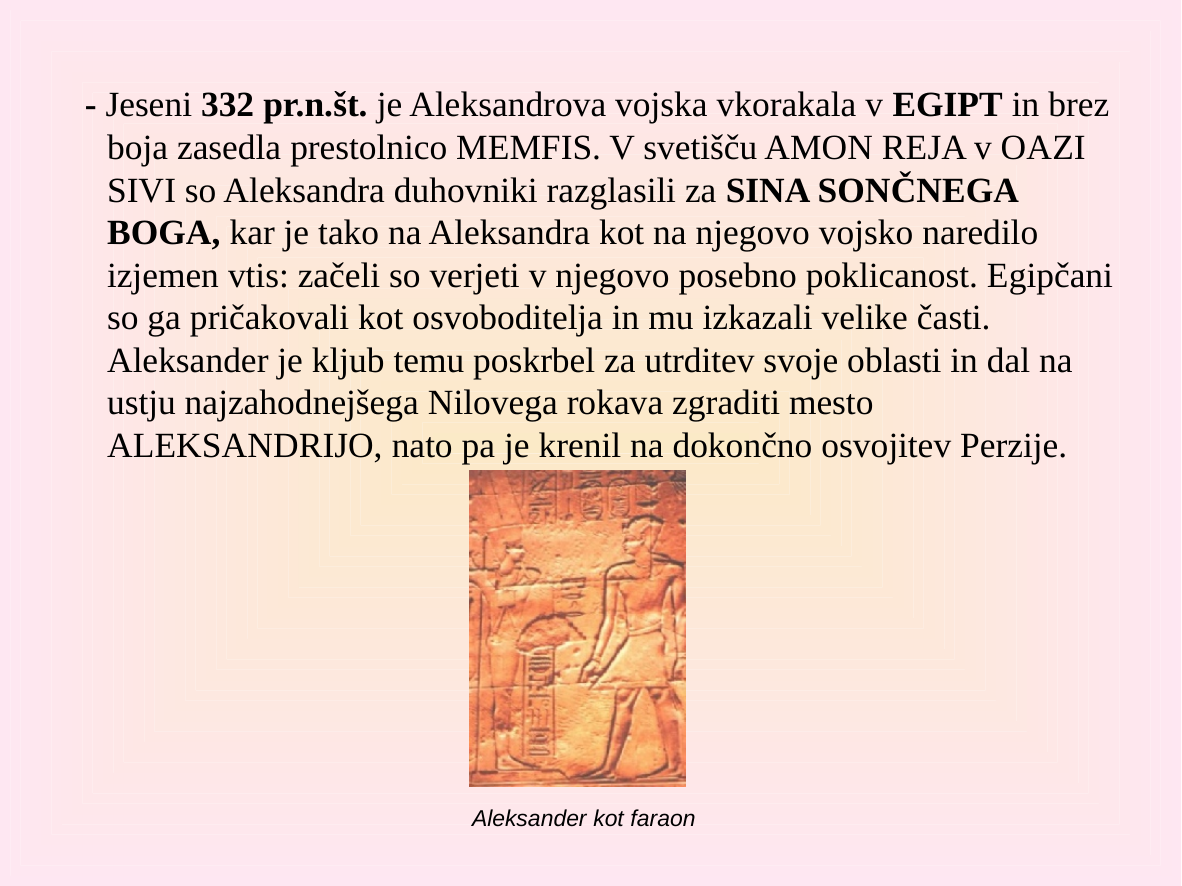

# - Jeseni 332 pr.n.št. je Aleksandrova vojska vkorakala v EGIPT in brez boja zasedla prestolnico MEMFIS. V svetišču AMON REJA v OAZI SIVI so Aleksandra duhovniki razglasili za SINA SONČNEGA BOGA, kar je tako na Aleksandra kot na njegovo vojsko naredilo izjemen vtis: začeli so verjeti v njegovo posebno poklicanost. Egipčani so ga pričakovali kot osvoboditelja in mu izkazali velike časti. Aleksander je kljub temu poskrbel za utrditev svoje oblasti in dal na ustju najzahodnejšega Nilovega rokava zgraditi mesto ALEKSANDRIJO, nato pa je krenil na dokončno osvojitev Perzije.
Aleksander kot faraon